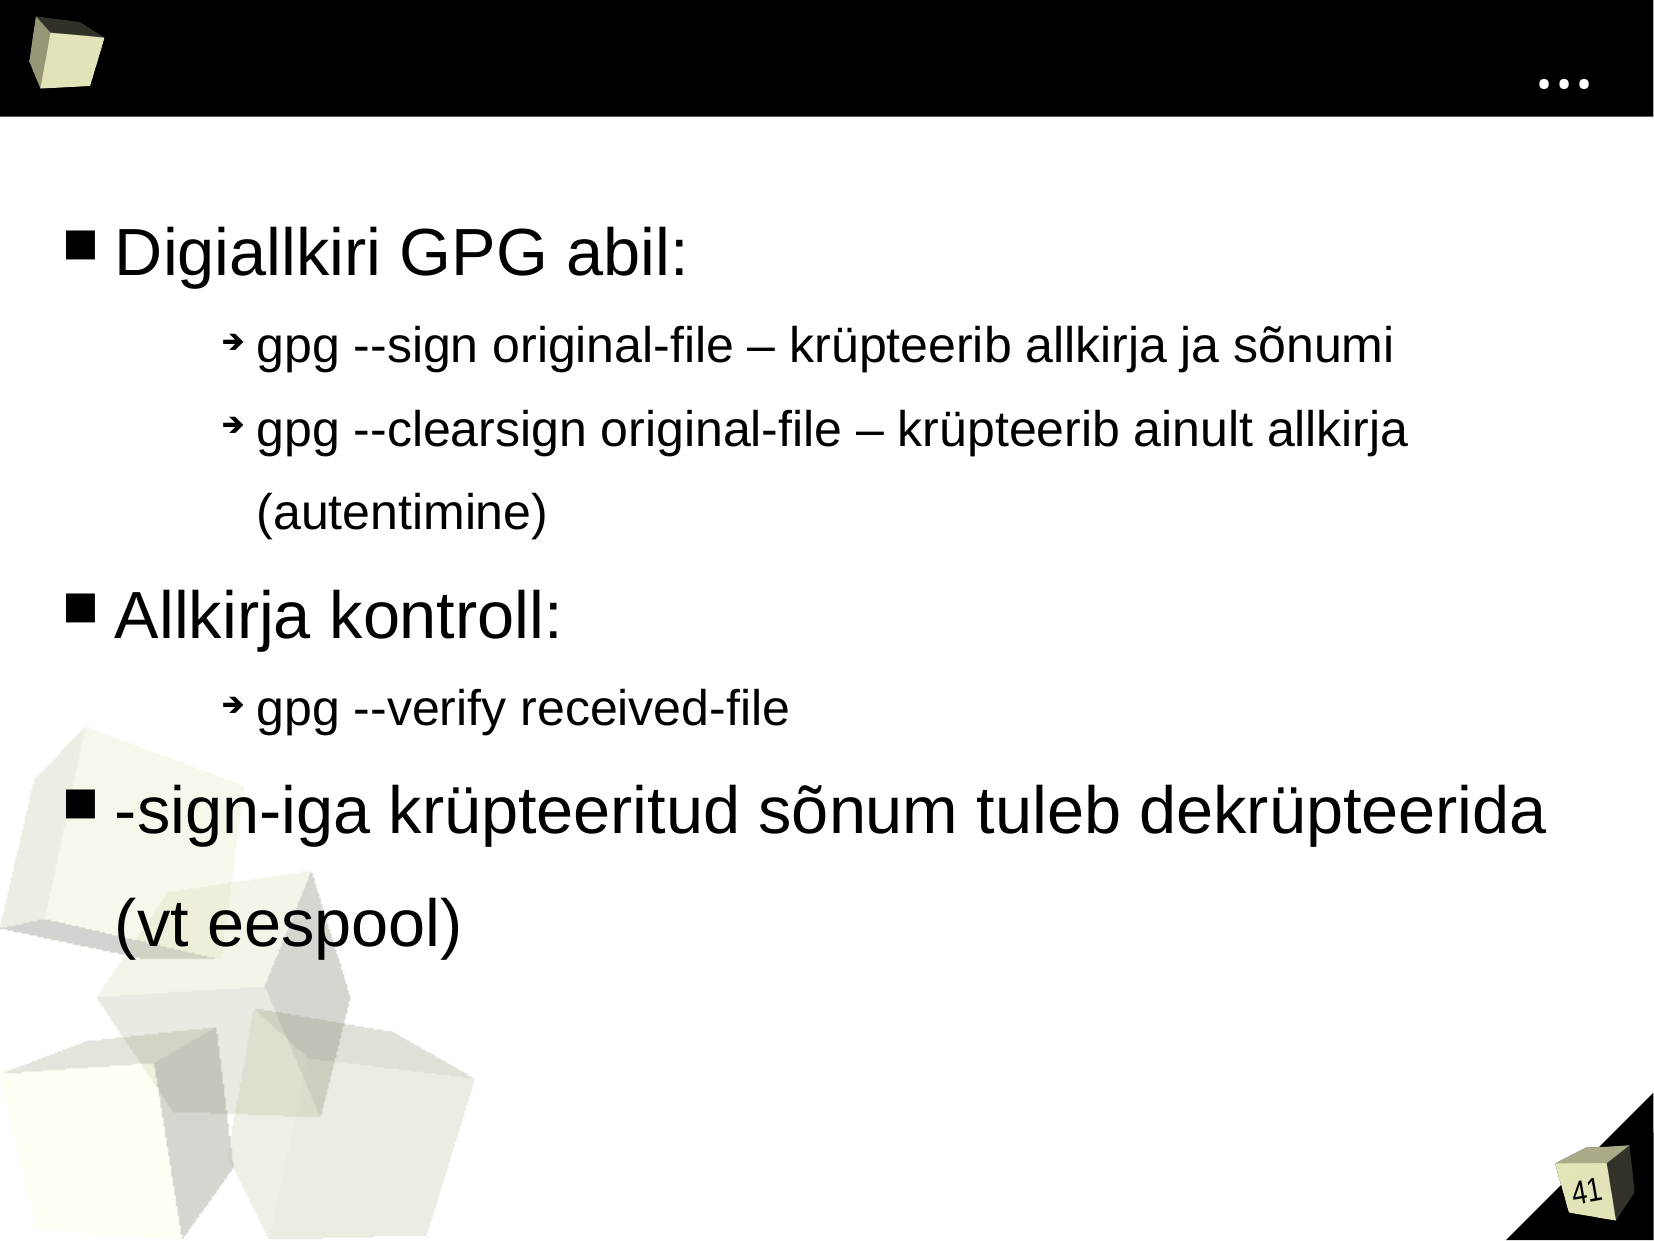

# ...
Digiallkiri GPG abil:
gpg --sign original-file – krüpteerib allkirja ja sõnumi
gpg --clearsign original-file – krüpteerib ainult allkirja (autentimine)
Allkirja kontroll:
gpg --verify received-file
-sign-iga krüpteeritud sõnum tuleb dekrüpteerida (vt eespool)